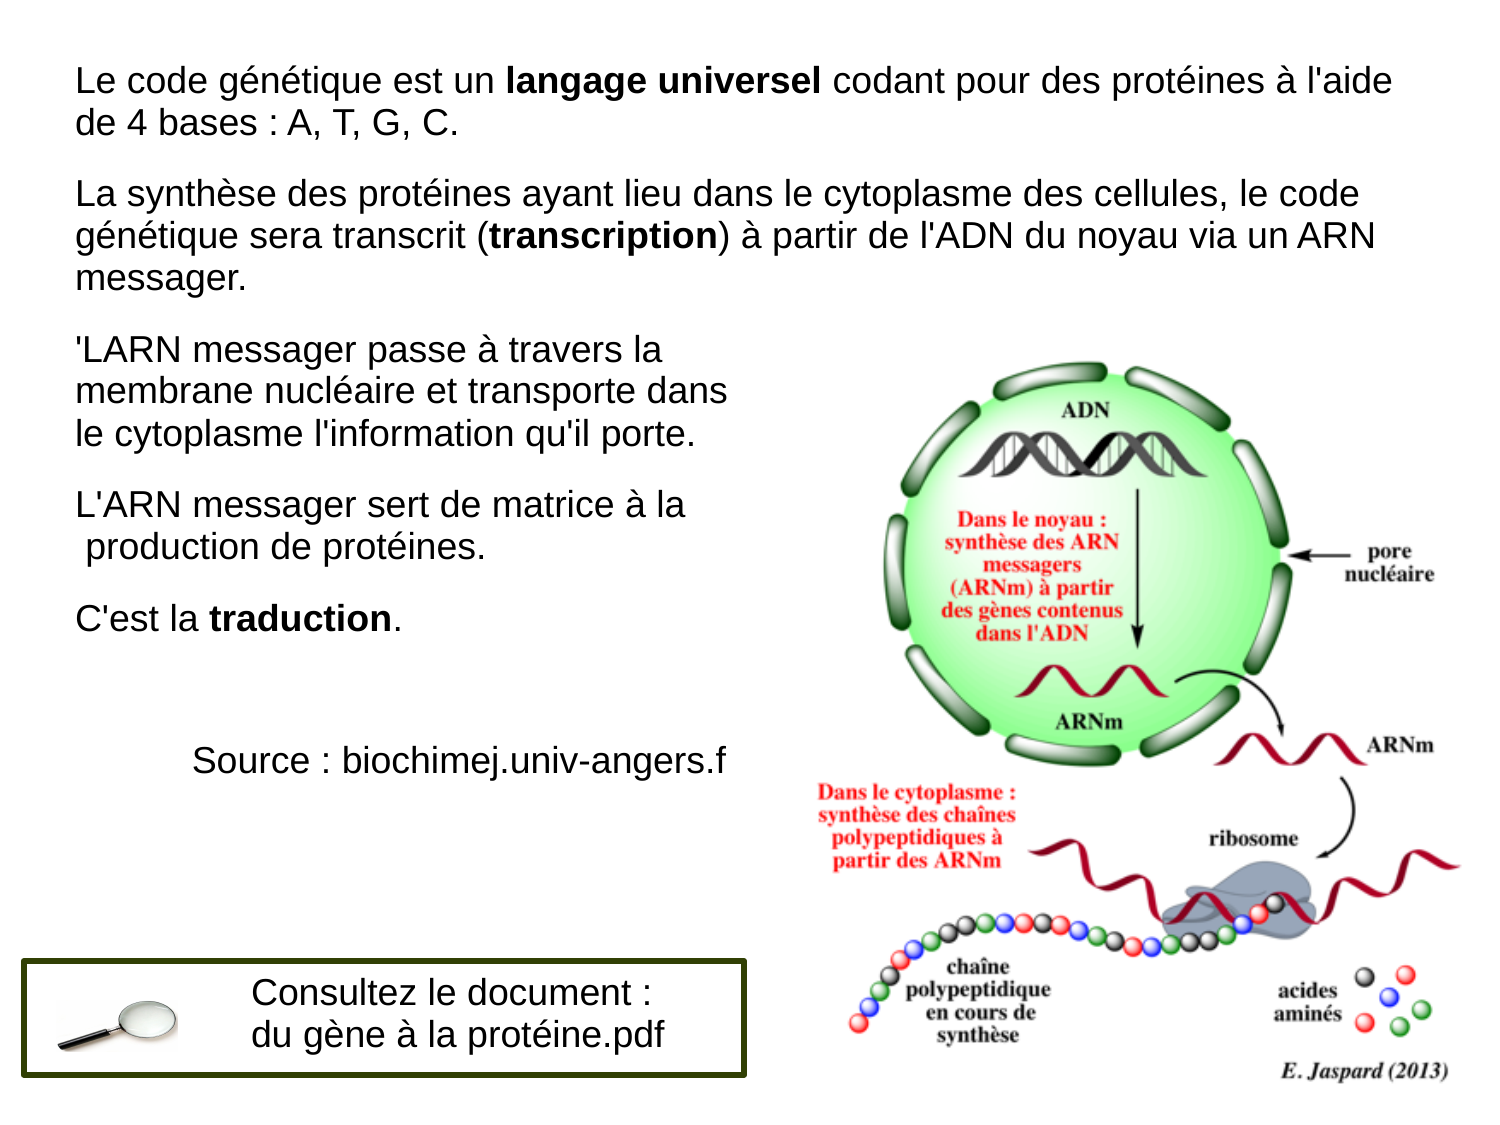

# Le code génétique est un langage universel codant pour des protéines à l'aide de 4 bases : A, T, G, C.
La synthèse des protéines ayant lieu dans le cytoplasme des cellules, le code génétique sera transcrit (transcription) à partir de l'ADN du noyau via un ARN messager.
'LARN messager passe à travers la
membrane nucléaire et transporte dans
le cytoplasme l'information qu'il porte.
L'ARN messager sert de matrice à la
 production de protéines.
C'est la traduction.
Source : biochimej.univ-angers.f
Consultez le document :
du gène à la protéine.pdf